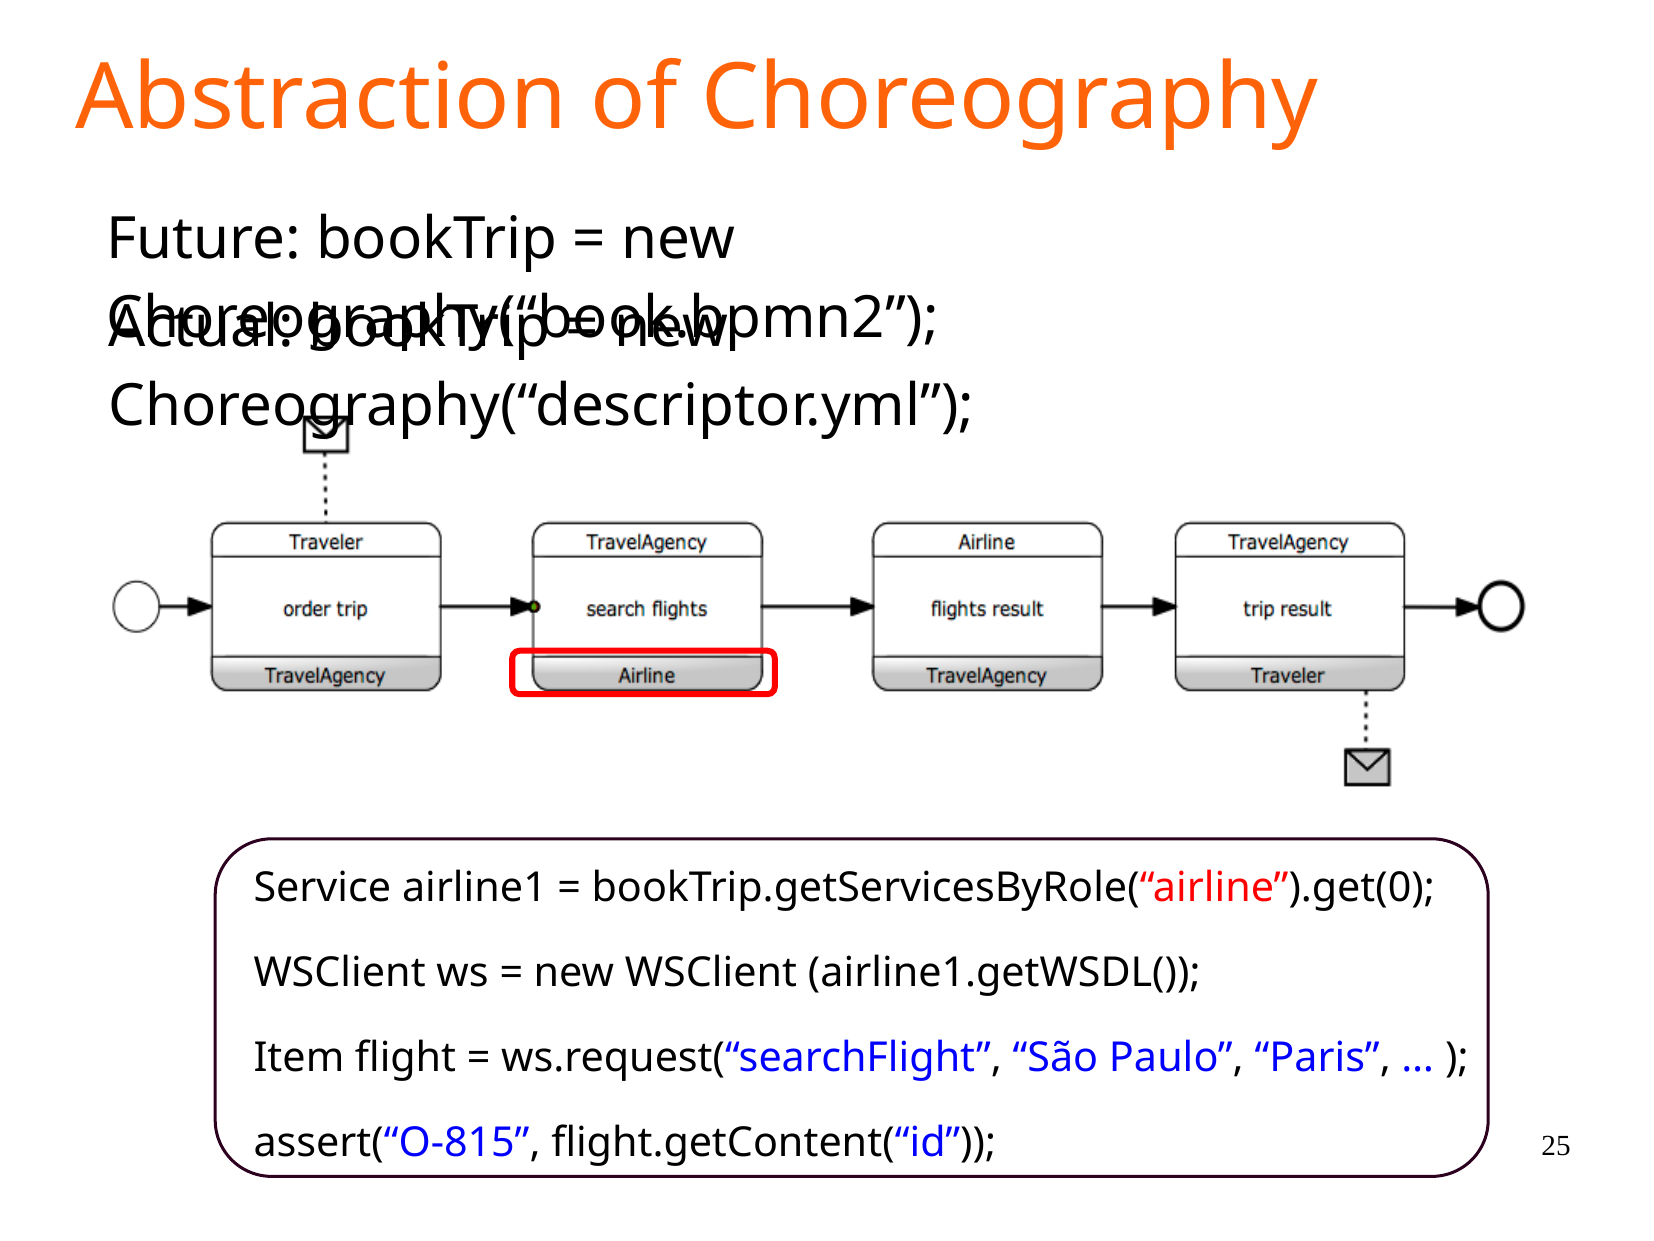

# Abstraction of Choreography
Future: bookTrip = new Choreography(“book.bpmn2”);
Actual: bookTrip = new Choreography(“descriptor.yml”);
Service airline1 = bookTrip.getServicesByRole(“airline”).get(0);
WSClient ws = new WSClient (airline1.getWSDL());
Item flight = ws.request(“searchFlight”, “São Paulo”, “Paris”, … );
assert(“O-815”, flight.getContent(“id”));
25